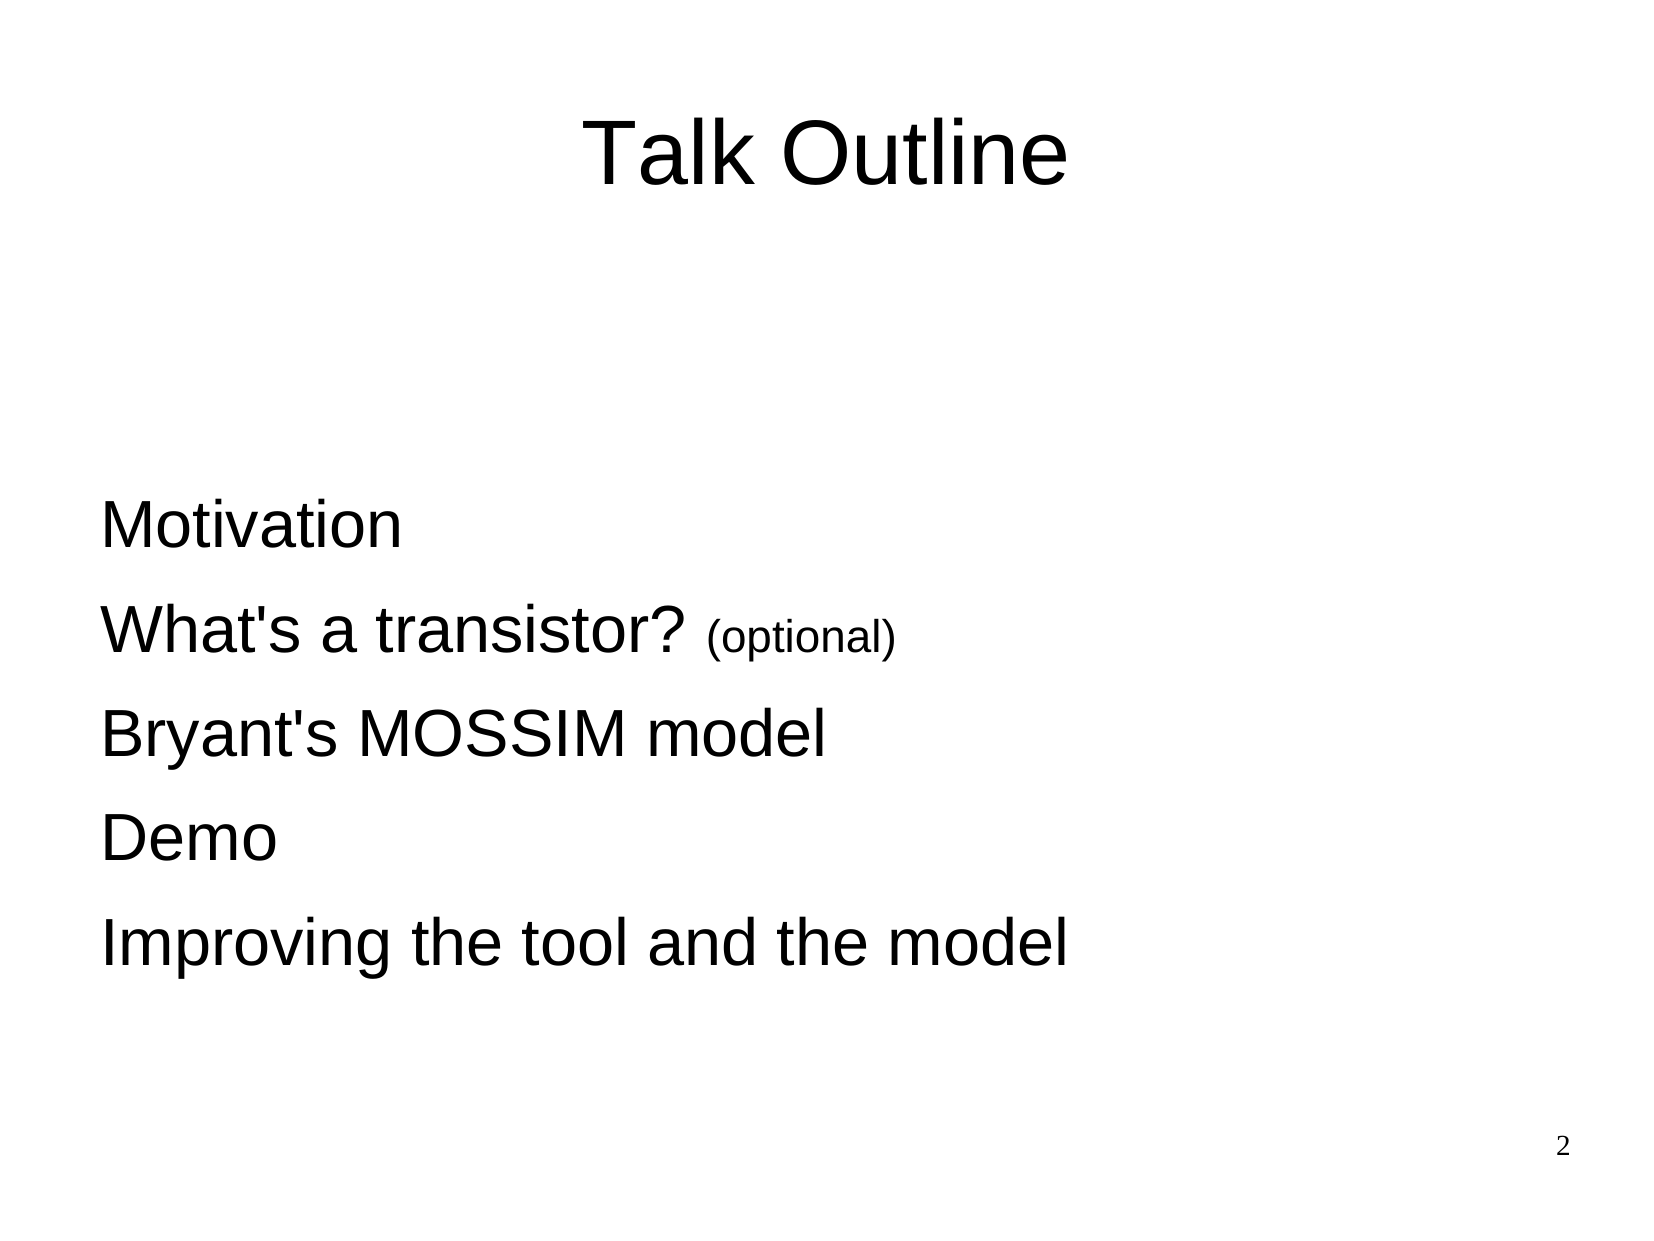

# Talk Outline
Motivation
What's a transistor? (optional)
Bryant's MOSSIM model
Demo
Improving the tool and the model
2